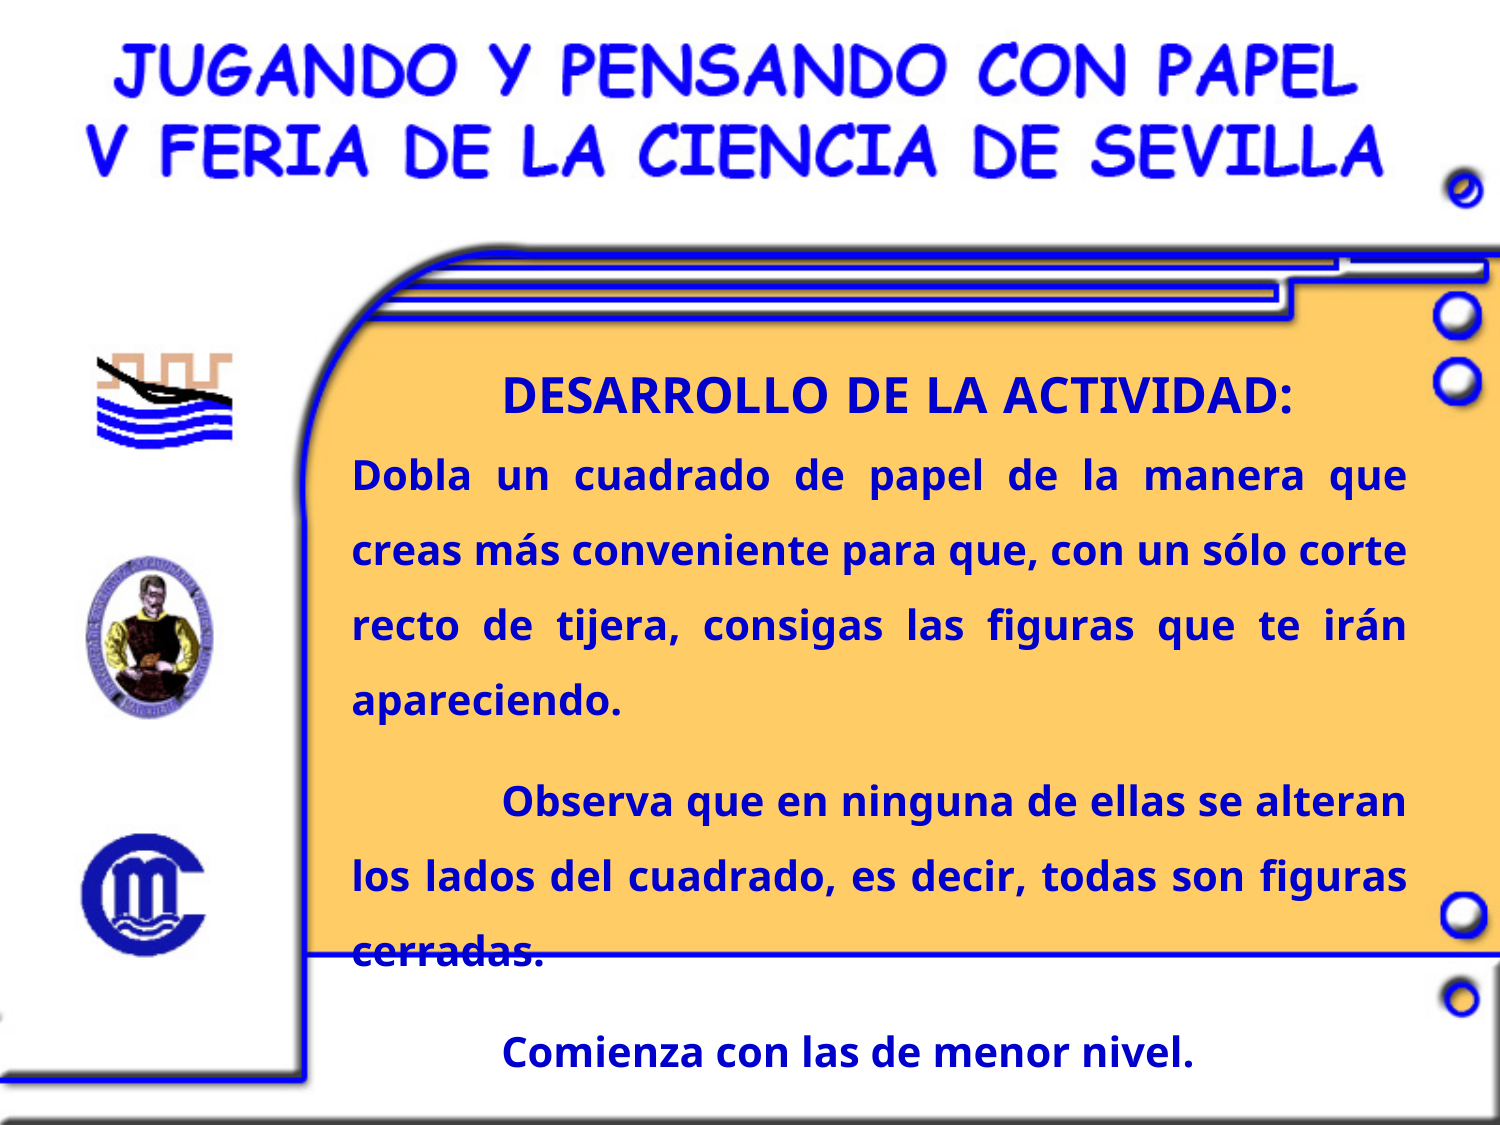

DESARROLLO DE LA ACTIVIDAD:	Dobla un cuadrado de papel de la manera que creas más conveniente para que, con un sólo corte recto de tijera, consigas las figuras que te irán apareciendo.
	Observa que en ninguna de ellas se alteran los lados del cuadrado, es decir, todas son figuras cerradas.
	Comienza con las de menor nivel.